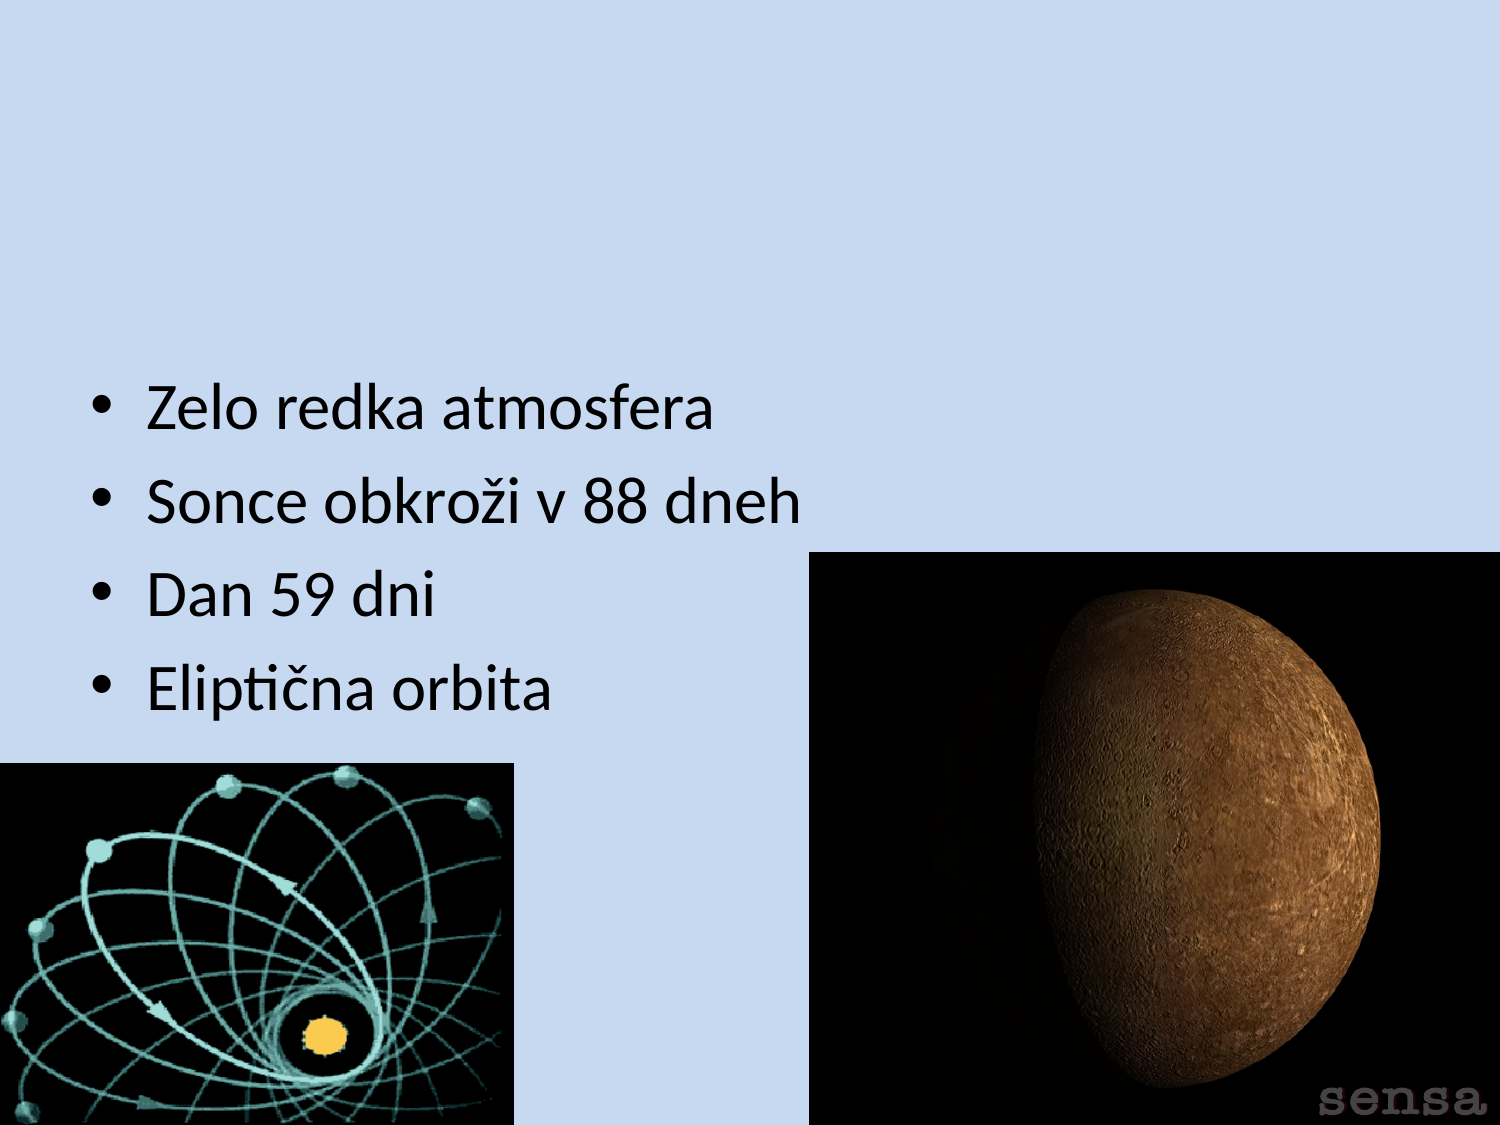

#
Zelo redka atmosfera
Sonce obkroži v 88 dneh
Dan 59 dni
Eliptična orbita